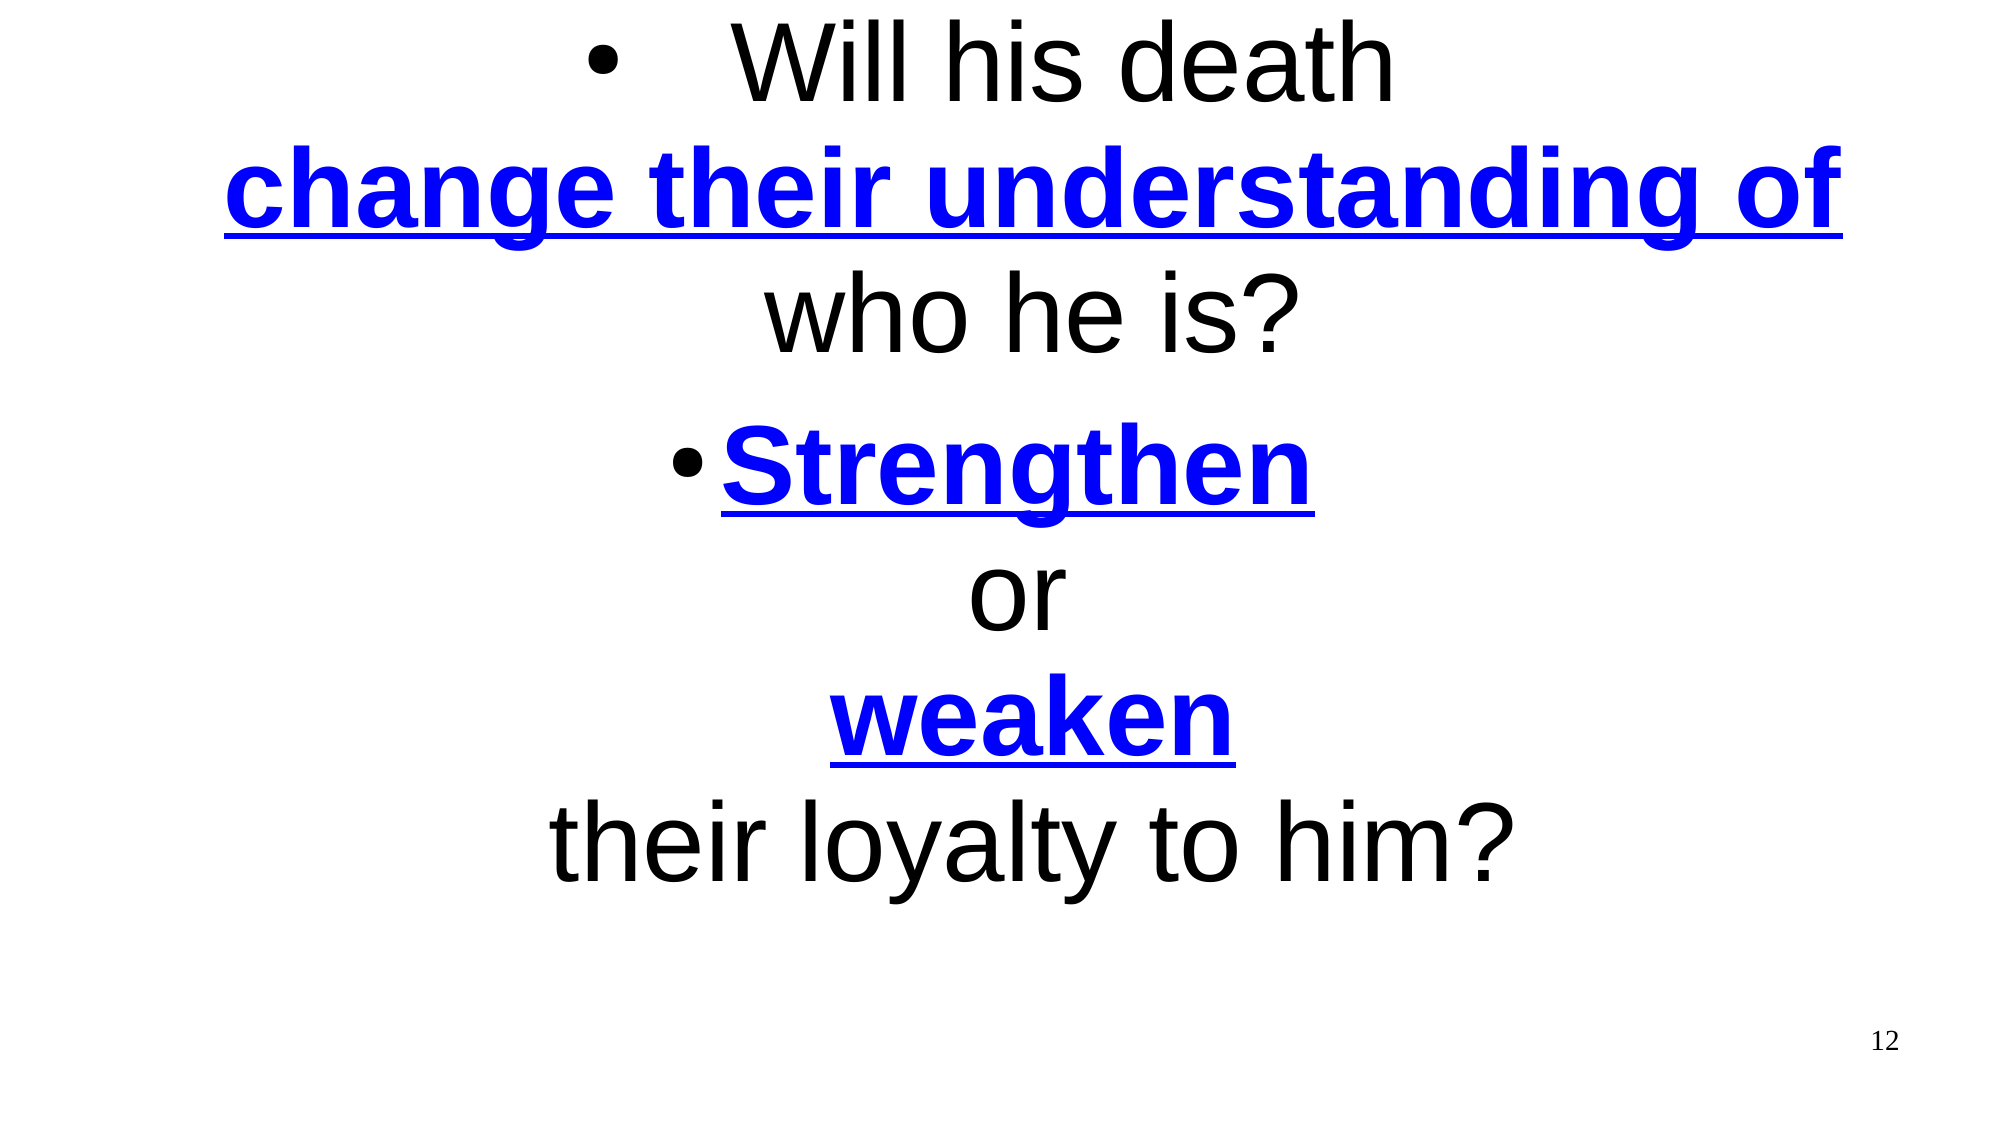

# Will his death change their understanding of who he is?
Strengthen
or
weaken
their loyalty to him?
12